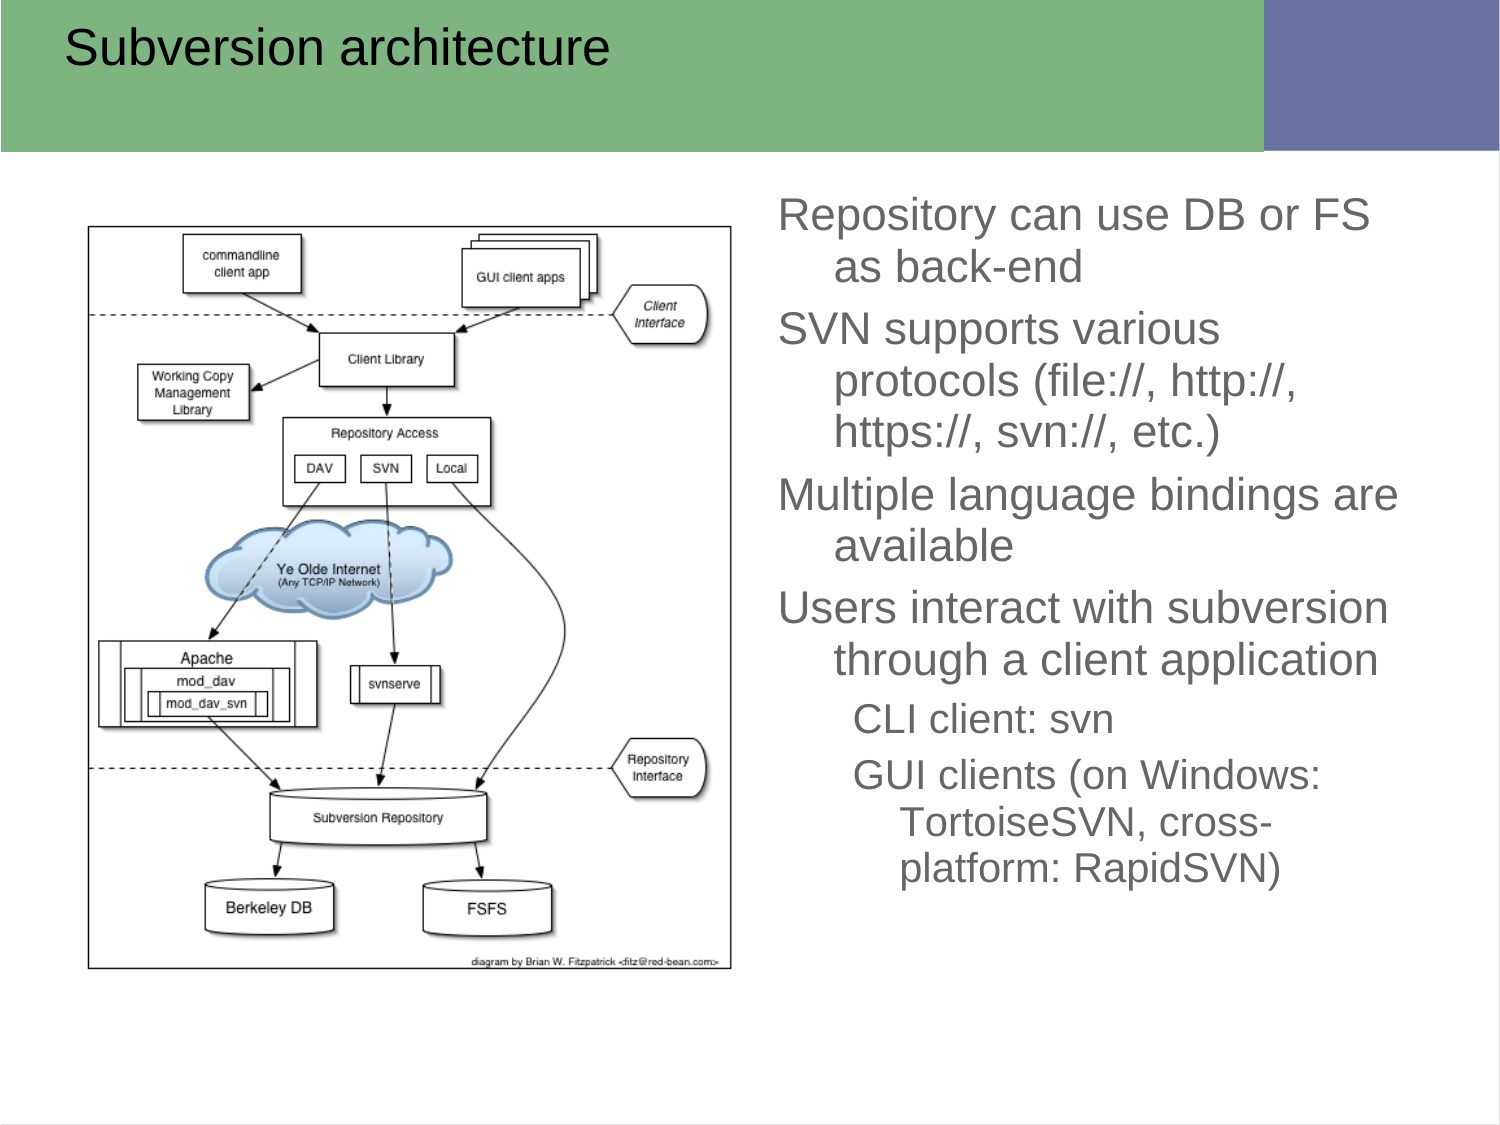

# Subversion architecture
Repository can use DB or FS as back-end
SVN supports various protocols (file://, http://, https://, svn://, etc.)
Multiple language bindings are available
Users interact with subversion through a client application
CLI client: svn
GUI clients (on Windows: TortoiseSVN, cross-platform: RapidSVN)